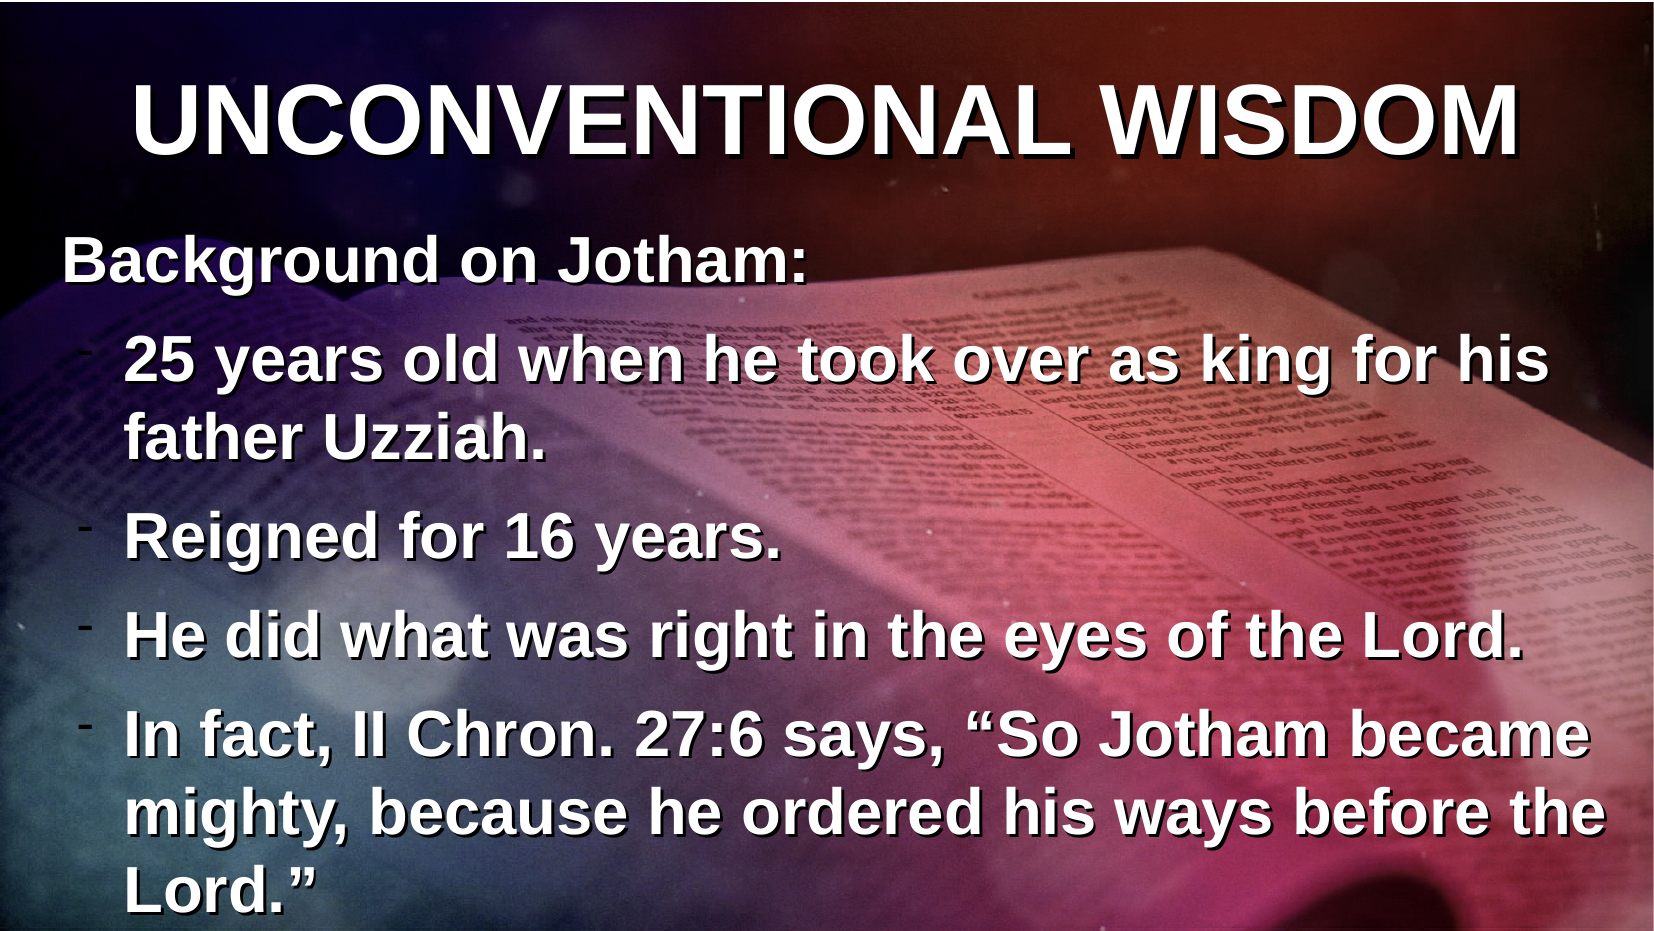

UNCONVENTIONAL WISDOM
Background on Jotham:
25 years old when he took over as king for his father Uzziah.
Reigned for 16 years.
He did what was right in the eyes of the Lord.
In fact, II Chron. 27:6 says, “So Jotham became mighty, because he ordered his ways before the Lord.”